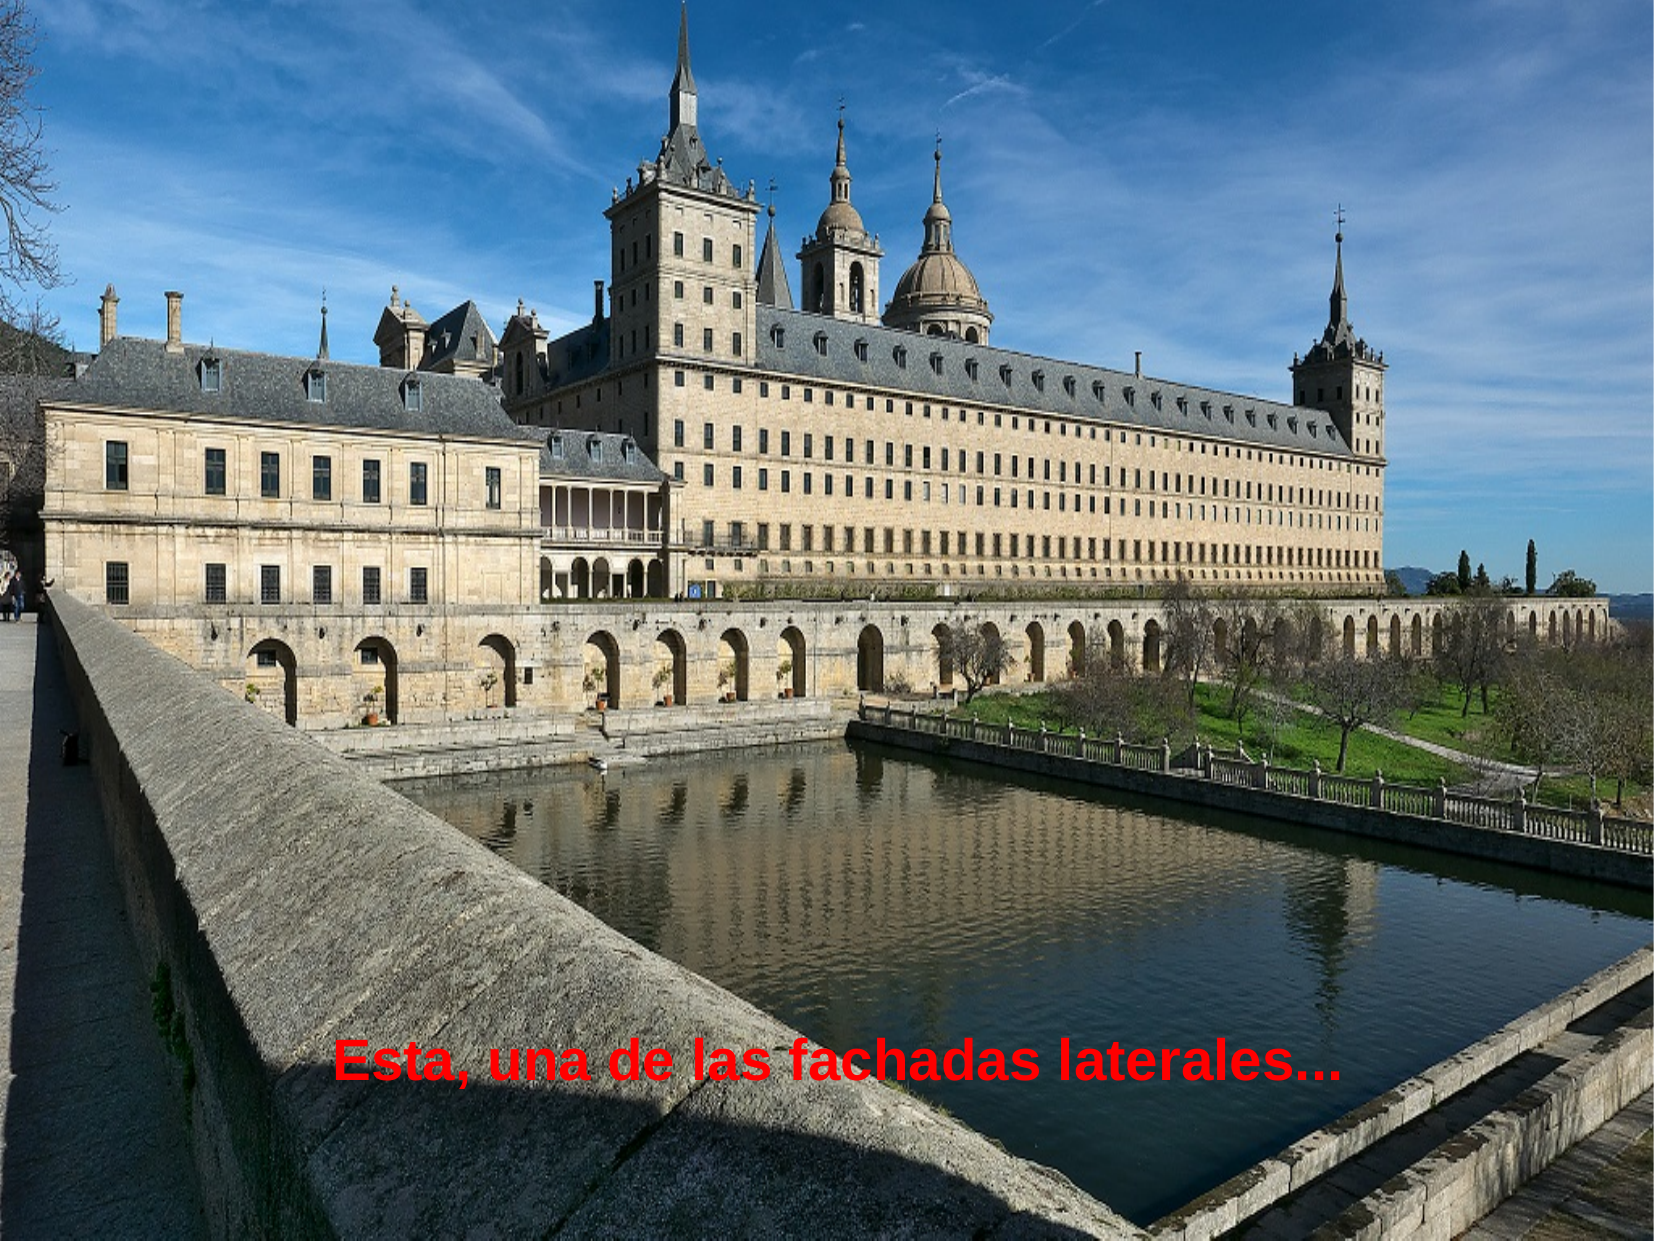

# Esta, una de las fachadas laterales...